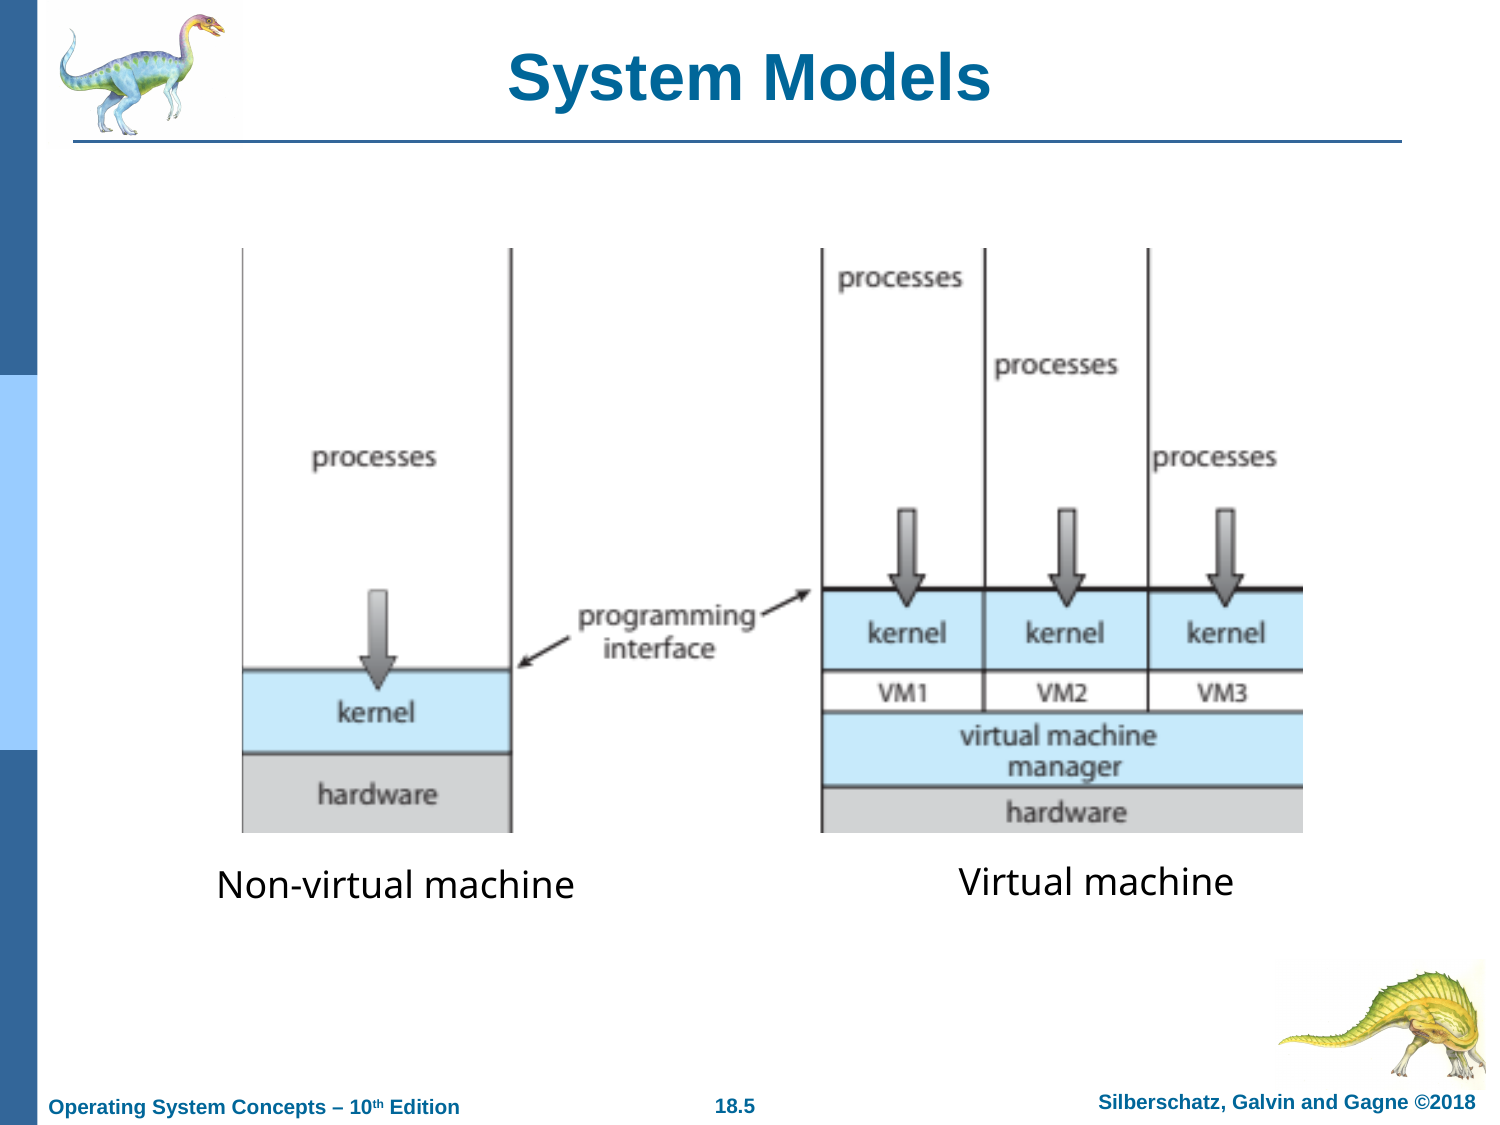

# System Models
 Virtual machine
 Non-virtual machine